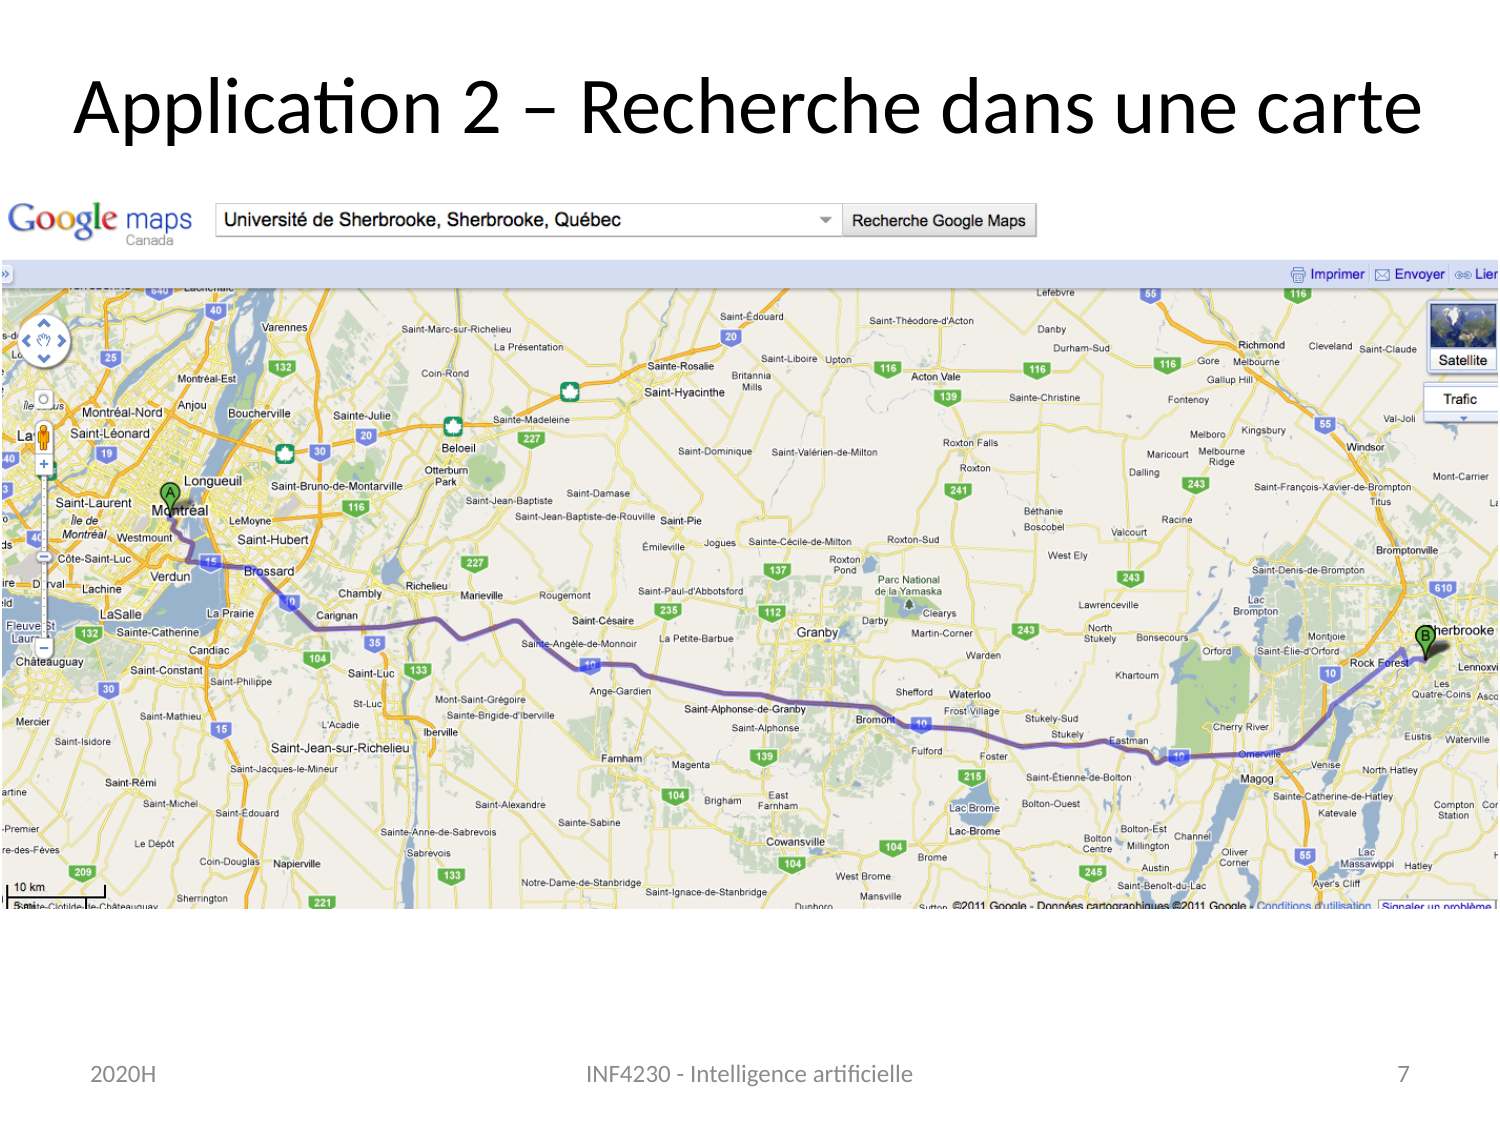

# Application 2 – Recherche dans une carte
2020H
INF4230 - Intelligence artificielle